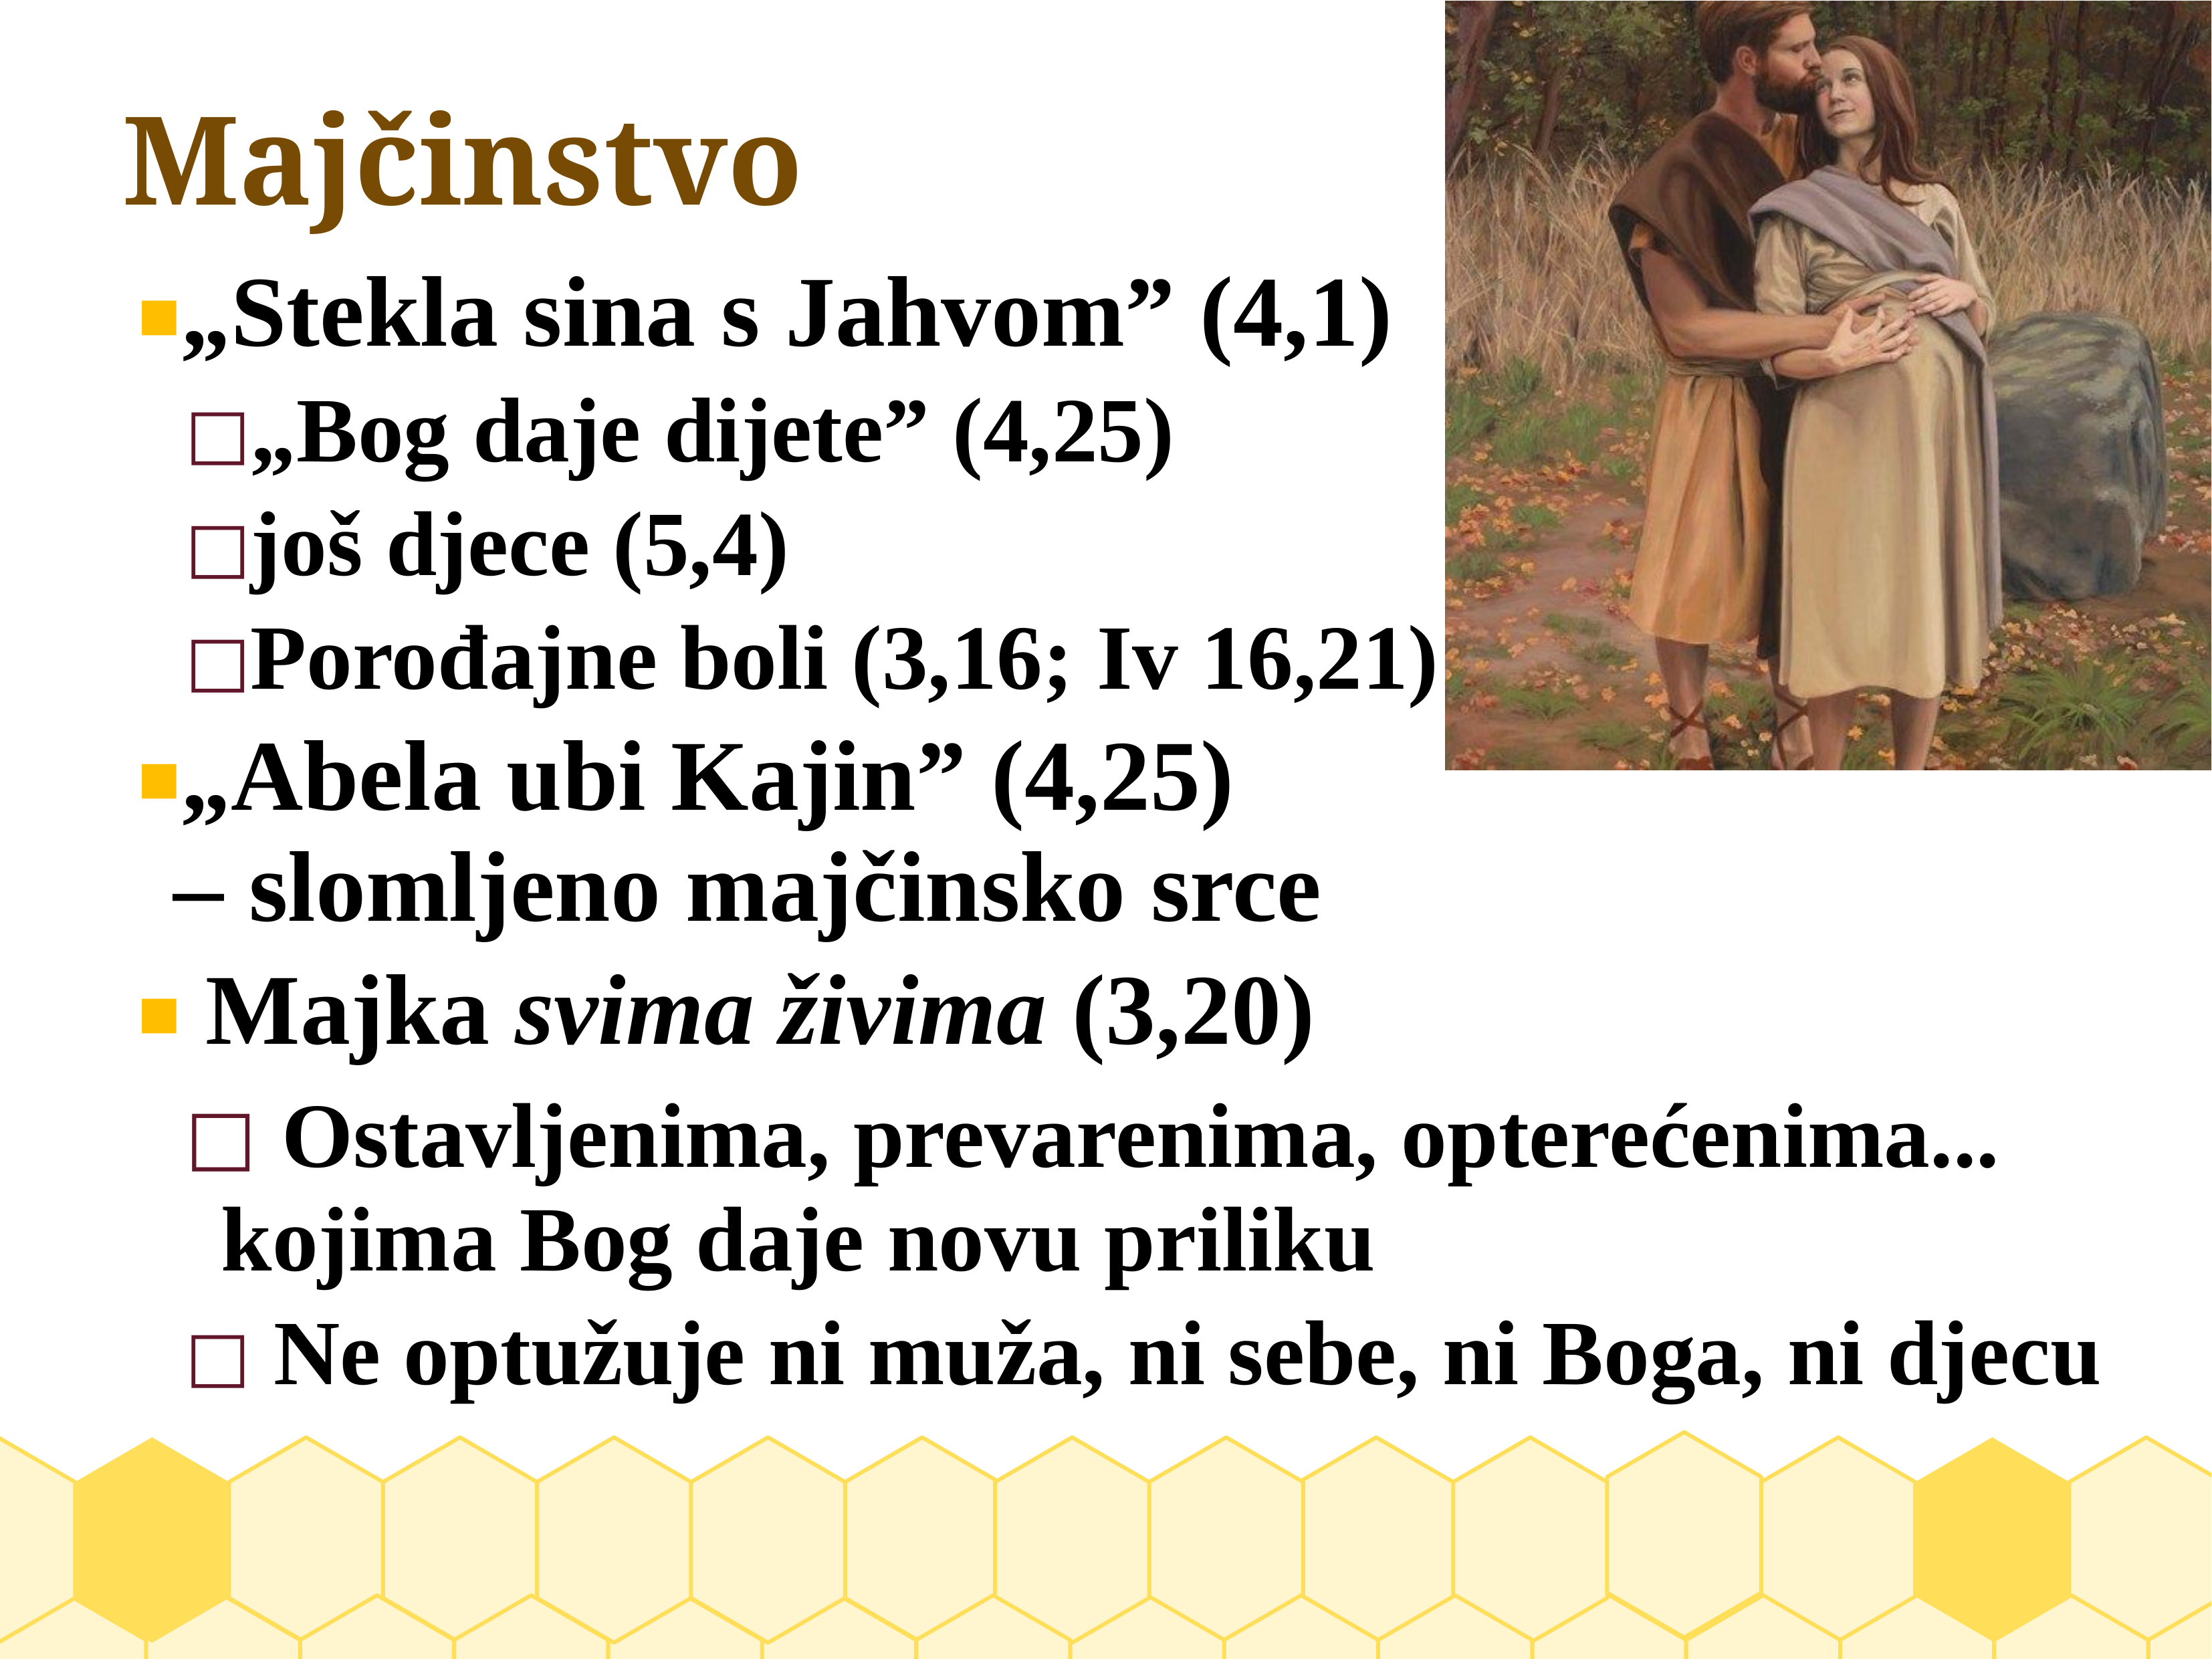

# Majčinstvo
„Stekla sina s Jahvom” (4,1)
„Bog daje dijete” (4,25)
još djece (5,4)
Porođajne boli (3,16; Iv 16,21)
„Abela ubi Kajin” (4,25)
– slomljeno majčinsko srce
 Majka svima živima (3,20)
 Ostavljenima, prevarenima, opterećenima... kojima Bog daje novu priliku
 Ne optužuje ni muža, ni sebe, ni Boga, ni djecu